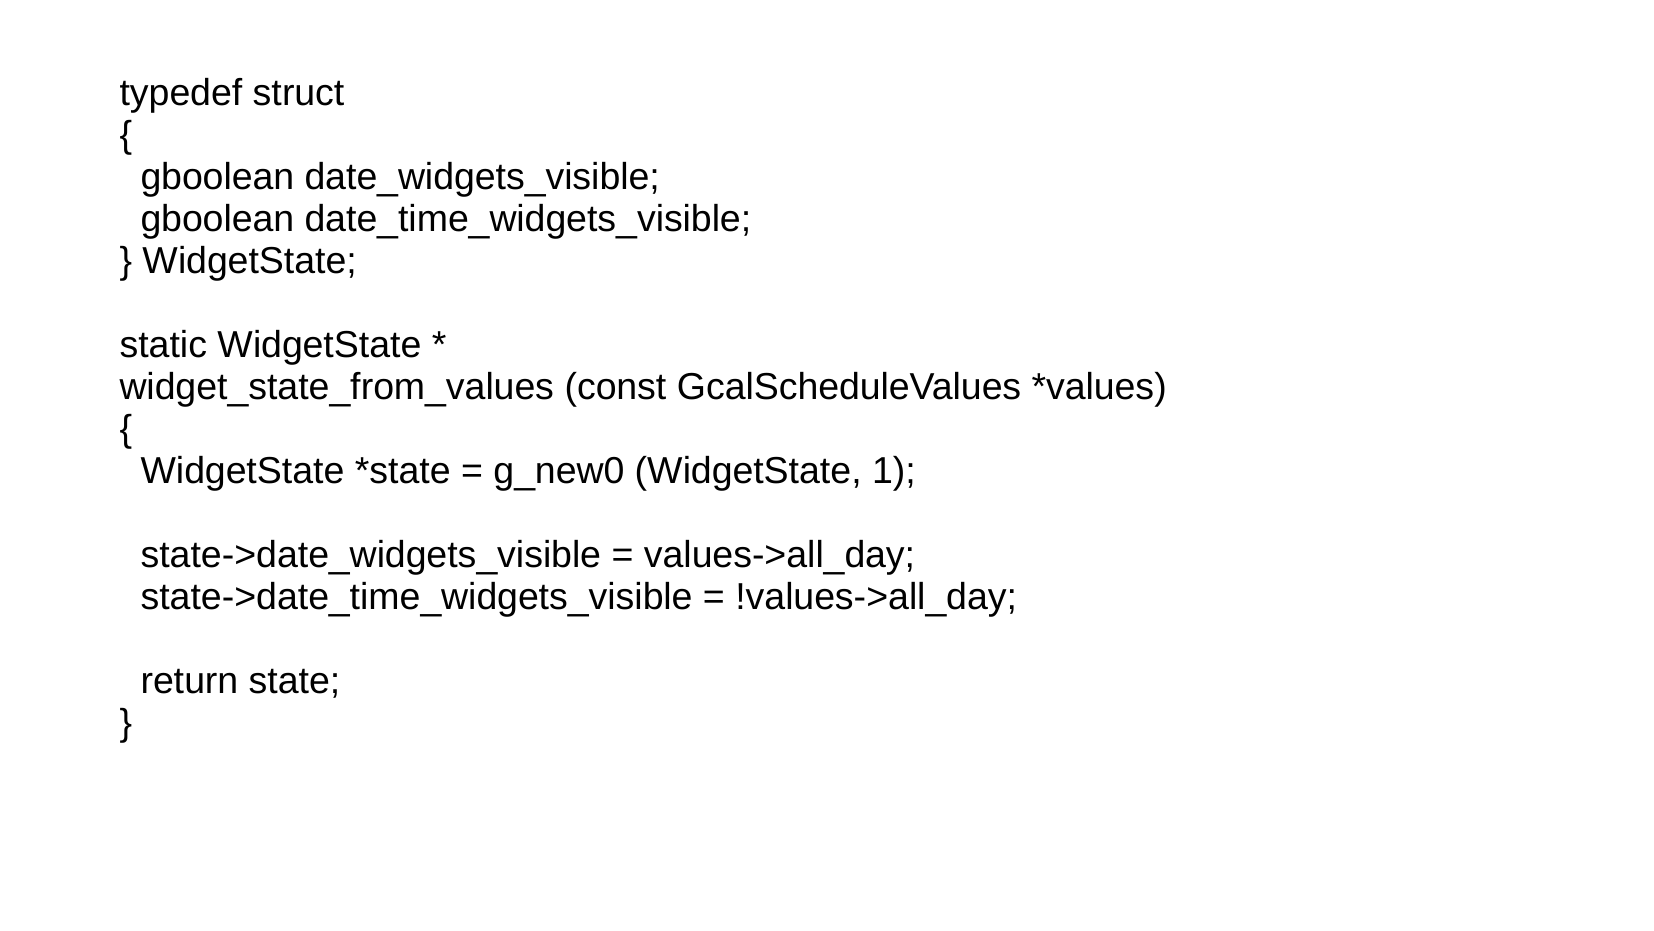

typedef struct
{
 gboolean date_widgets_visible;
 gboolean date_time_widgets_visible;
} WidgetState;
static WidgetState *
widget_state_from_values (const GcalScheduleValues *values)
{
 WidgetState *state = g_new0 (WidgetState, 1);
 state->date_widgets_visible = values->all_day;
 state->date_time_widgets_visible = !values->all_day;
 return state;
}